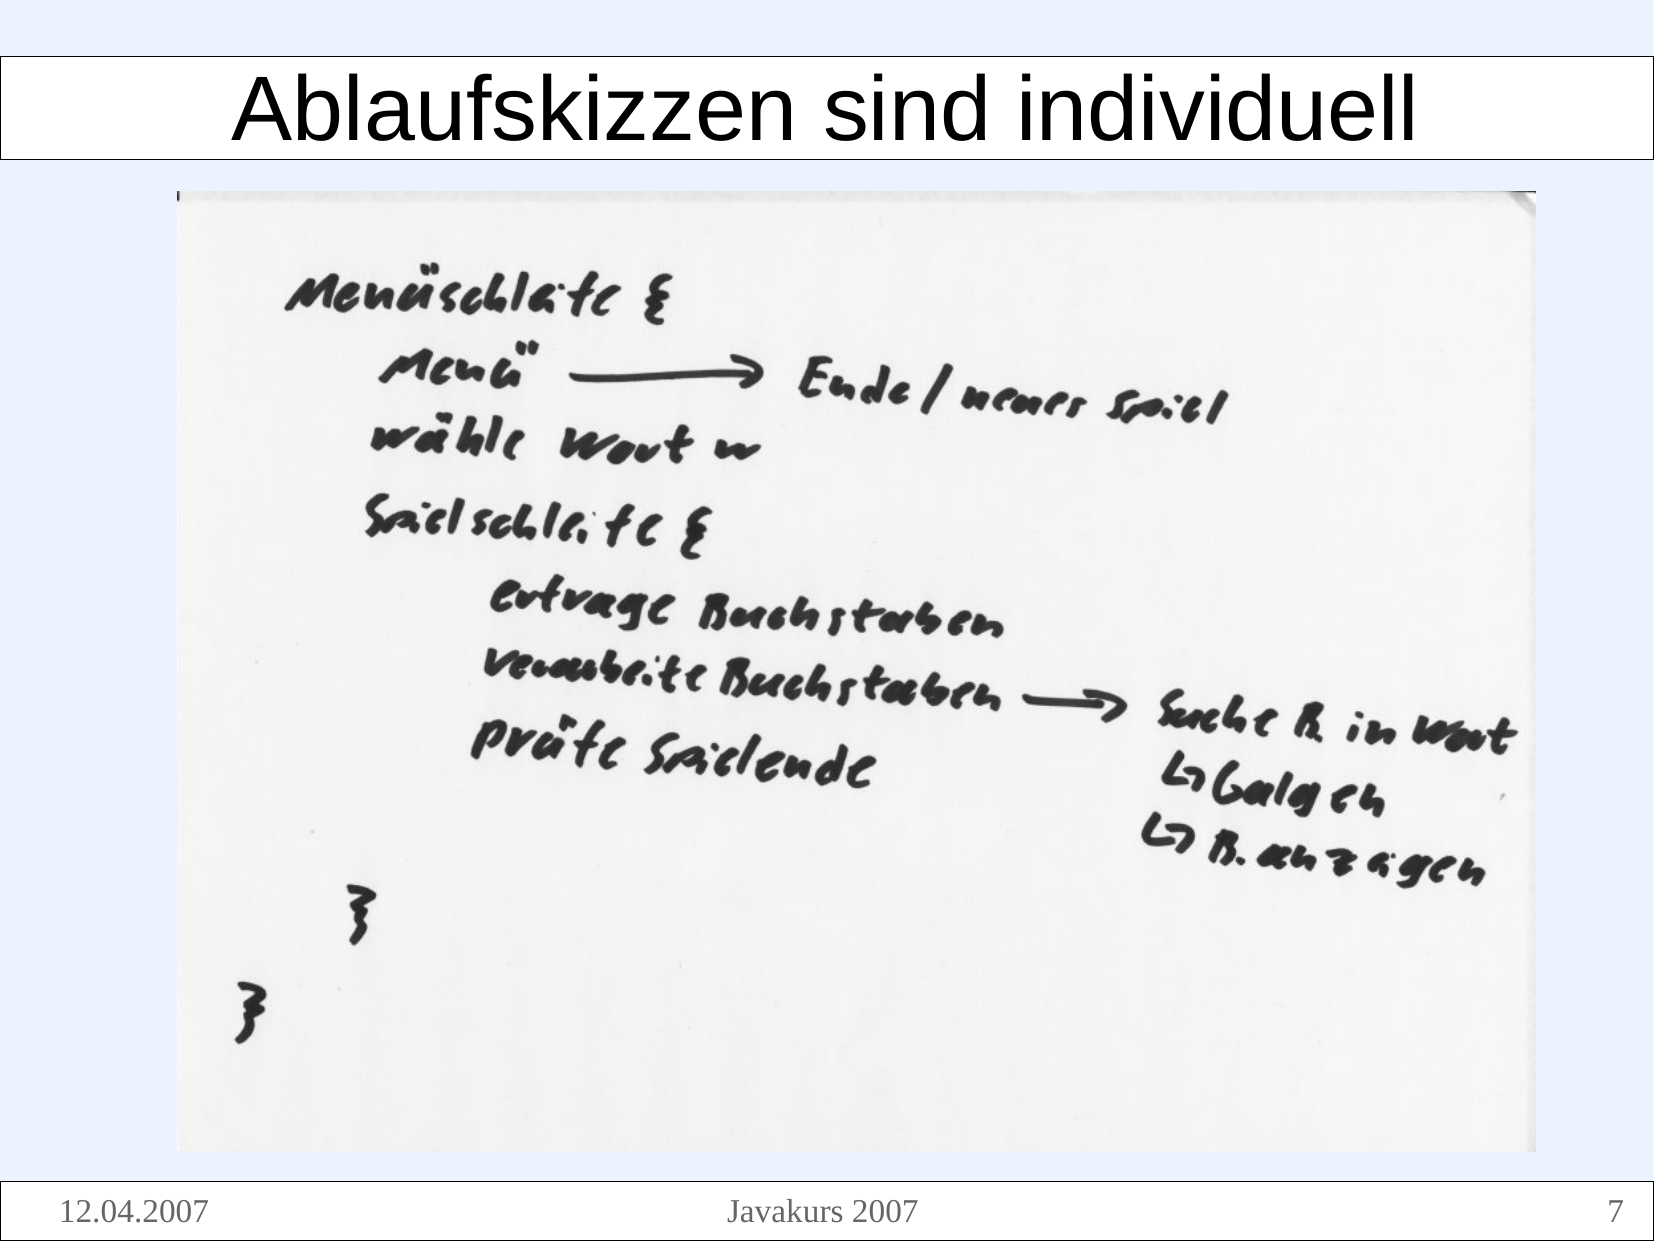

# Ablaufskizzen sind individuell
12.04.2007
Javakurs 2007
7